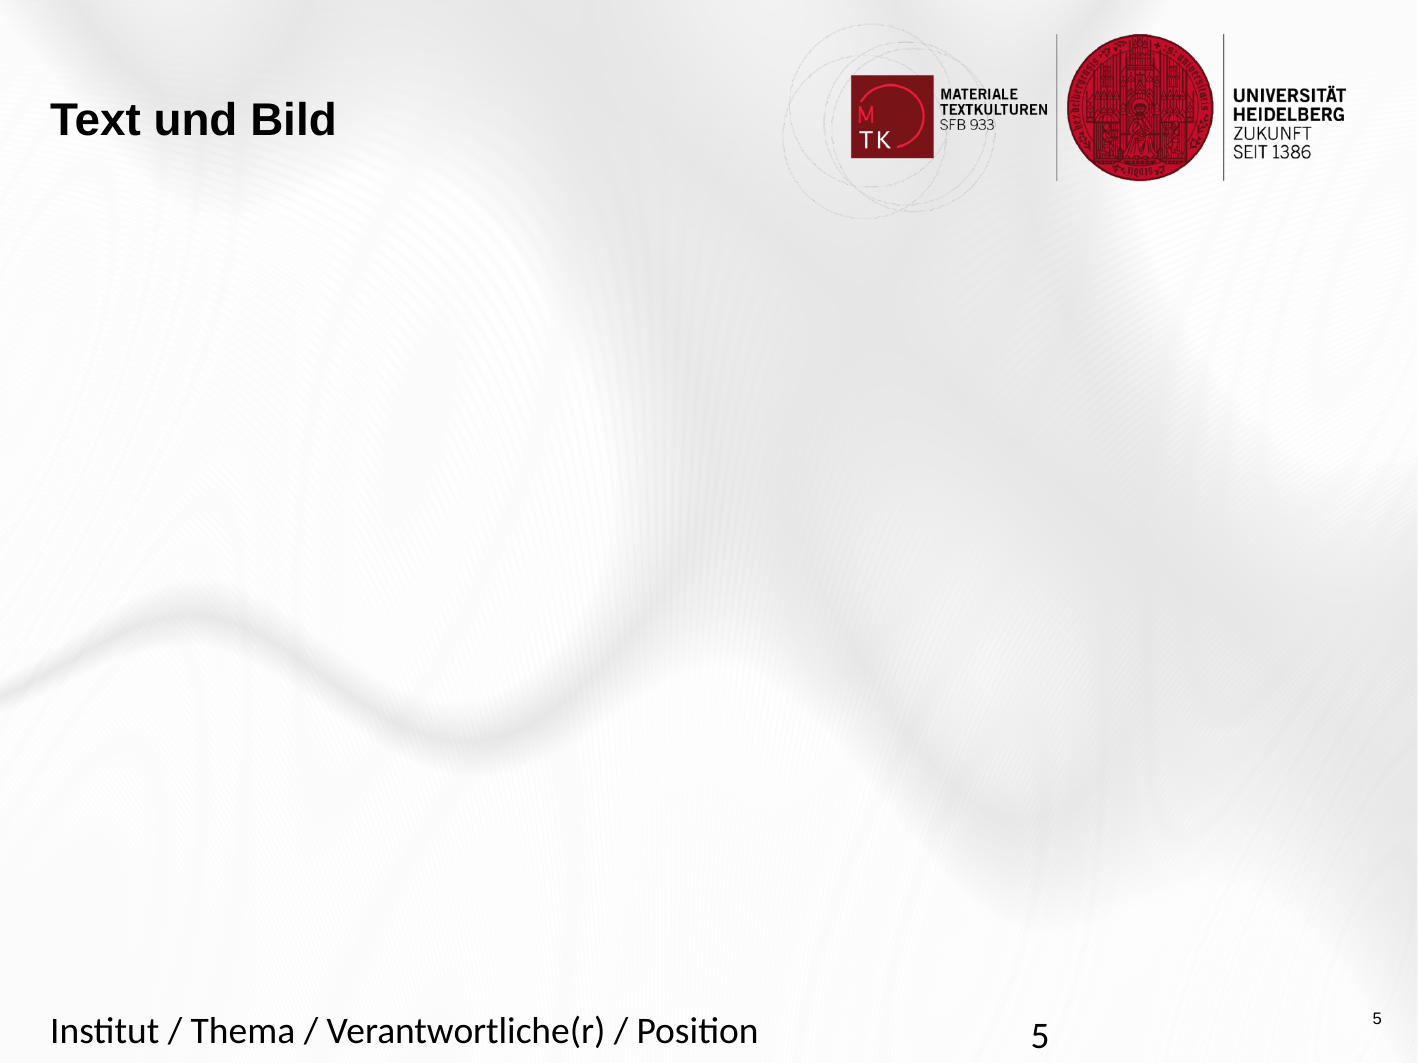

# Text und Bild
Institut / Thema / Verantwortliche(r) / Position